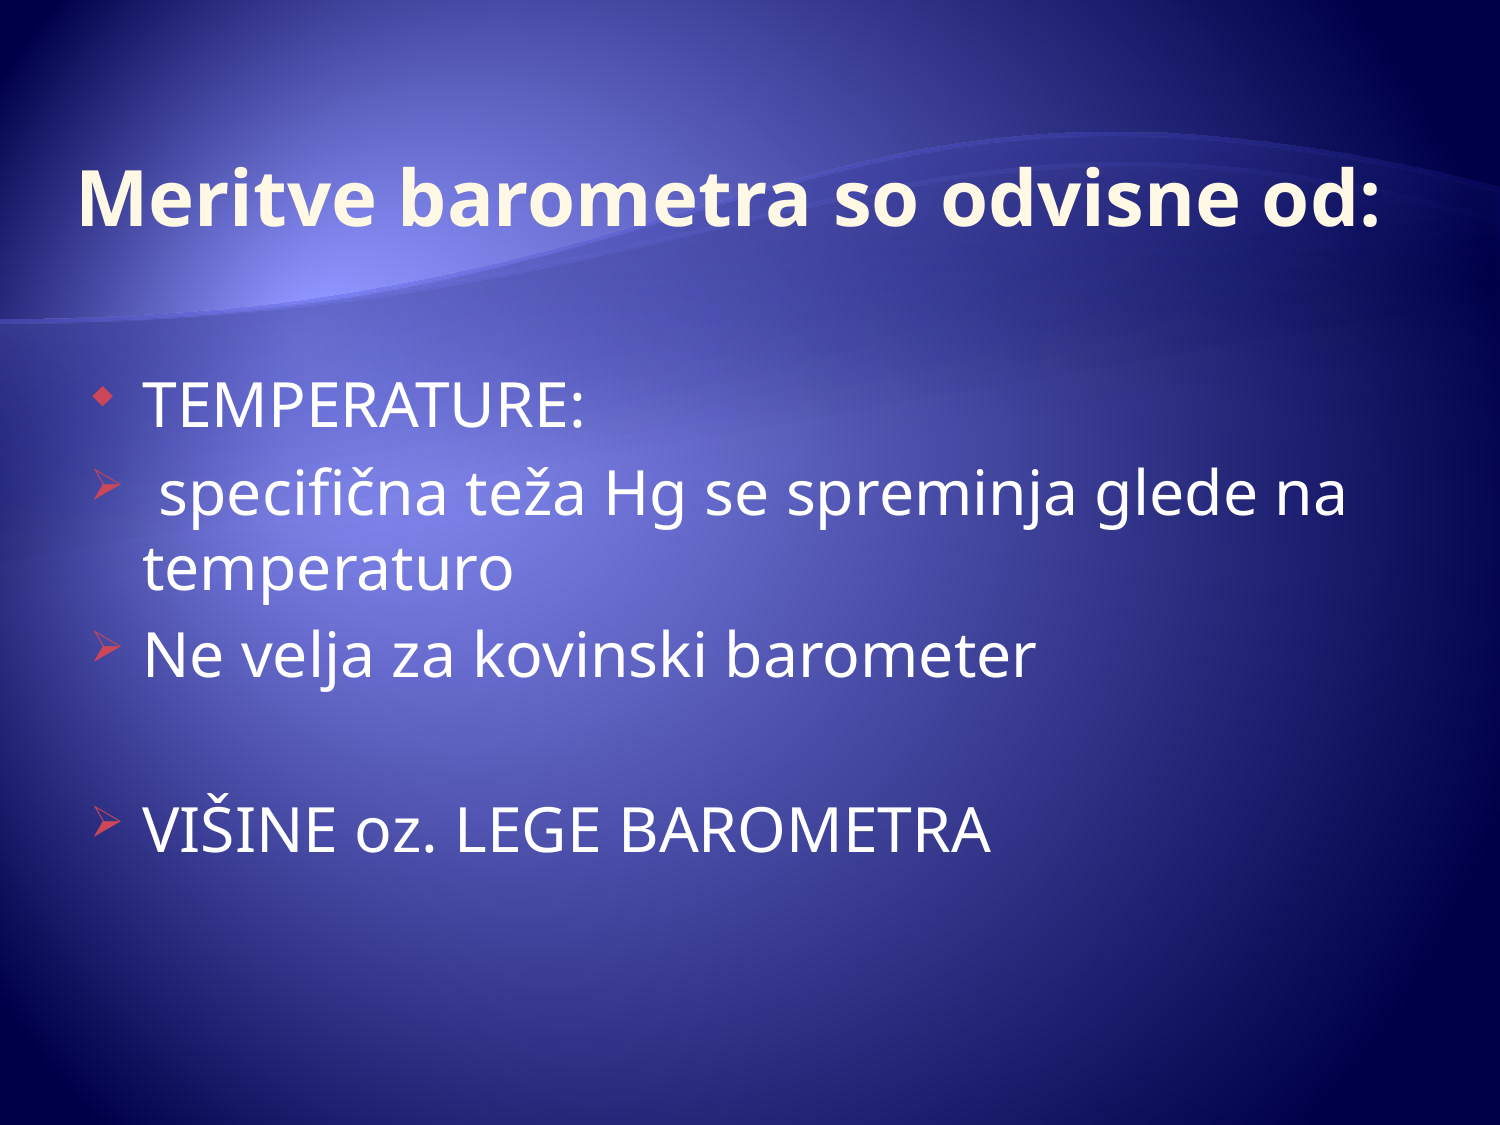

# Meritve barometra so odvisne od:
TEMPERATURE:
 specifična teža Hg se spreminja glede na temperaturo
Ne velja za kovinski barometer
VIŠINE oz. LEGE BAROMETRA